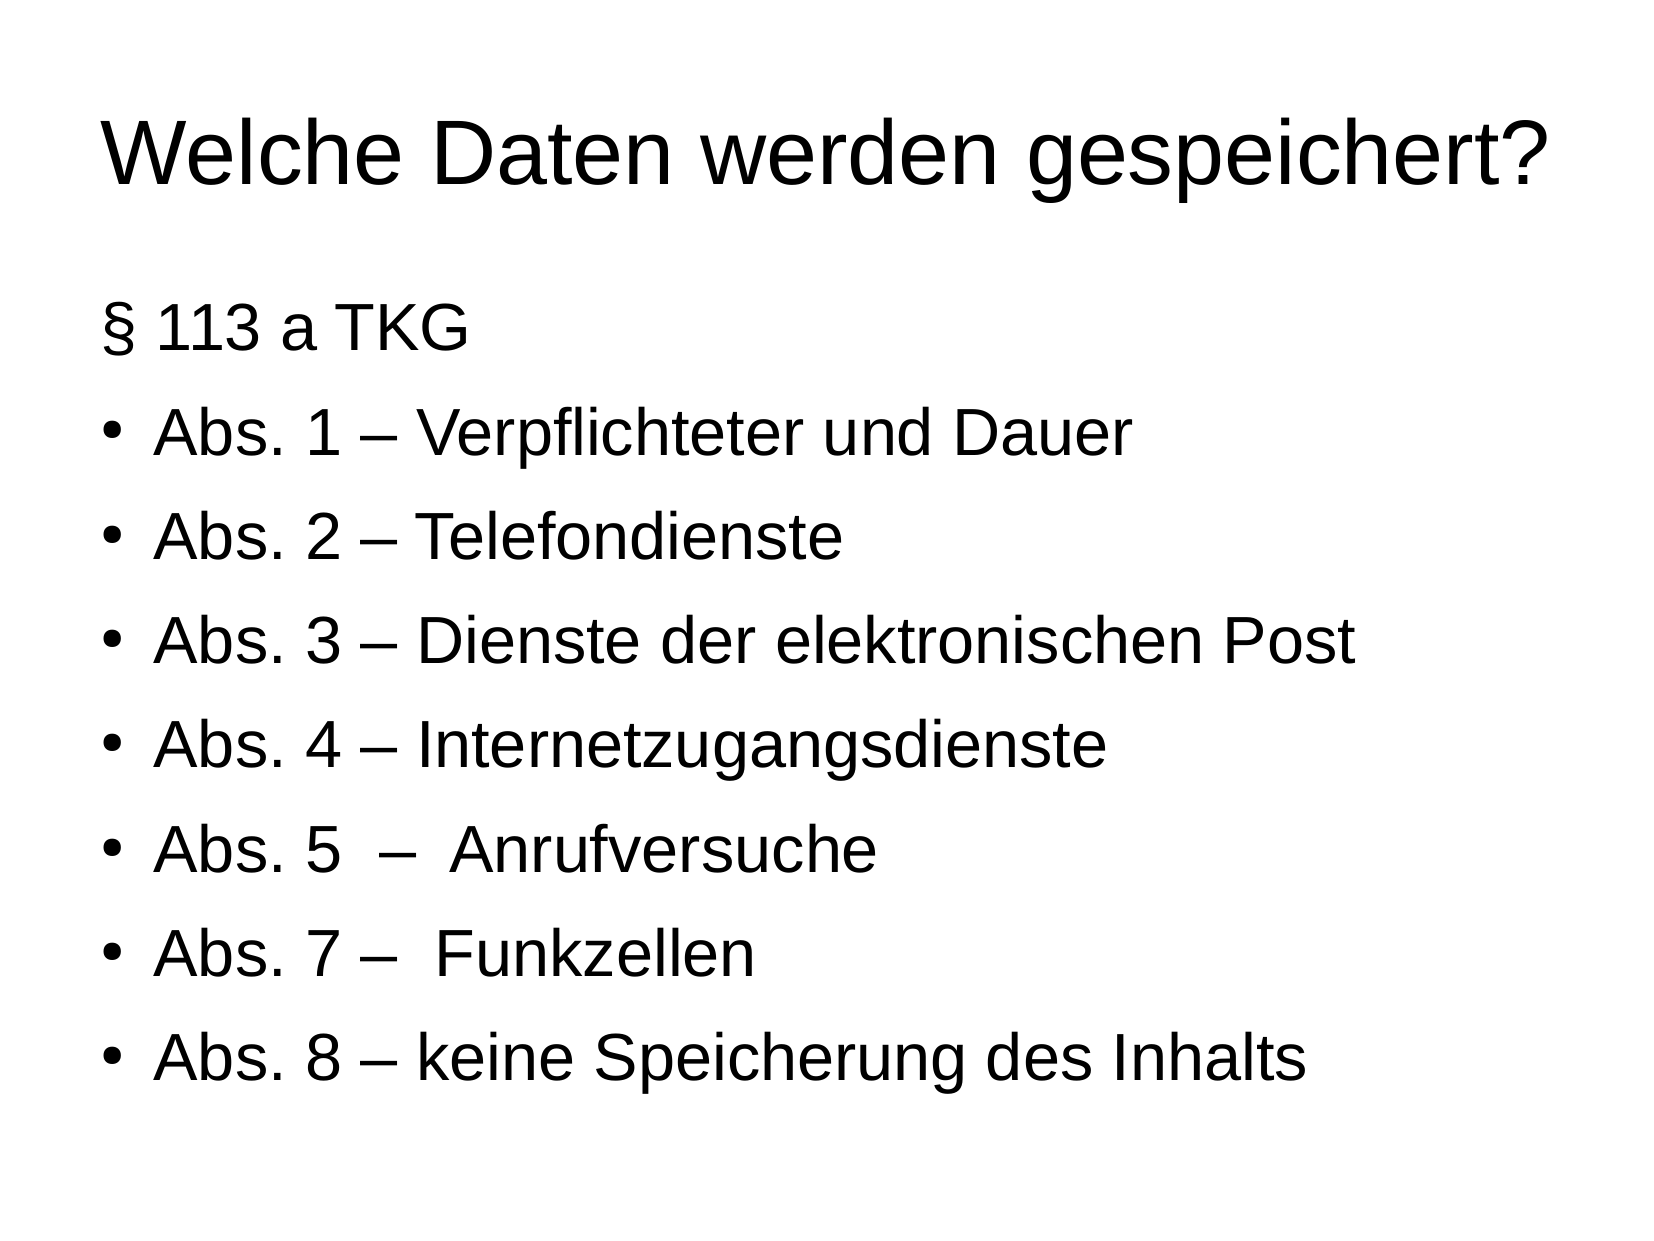

# Welche Daten werden gespeichert?
§ 113 a TKG
Abs. 1 – Verpflichteter und Dauer
Abs. 2 – Telefondienste
Abs. 3 – Dienste der elektronischen Post
Abs. 4 – Internetzugangsdienste
Abs. 5 – Anrufversuche
Abs. 7 – Funkzellen
Abs. 8 – keine Speicherung des Inhalts